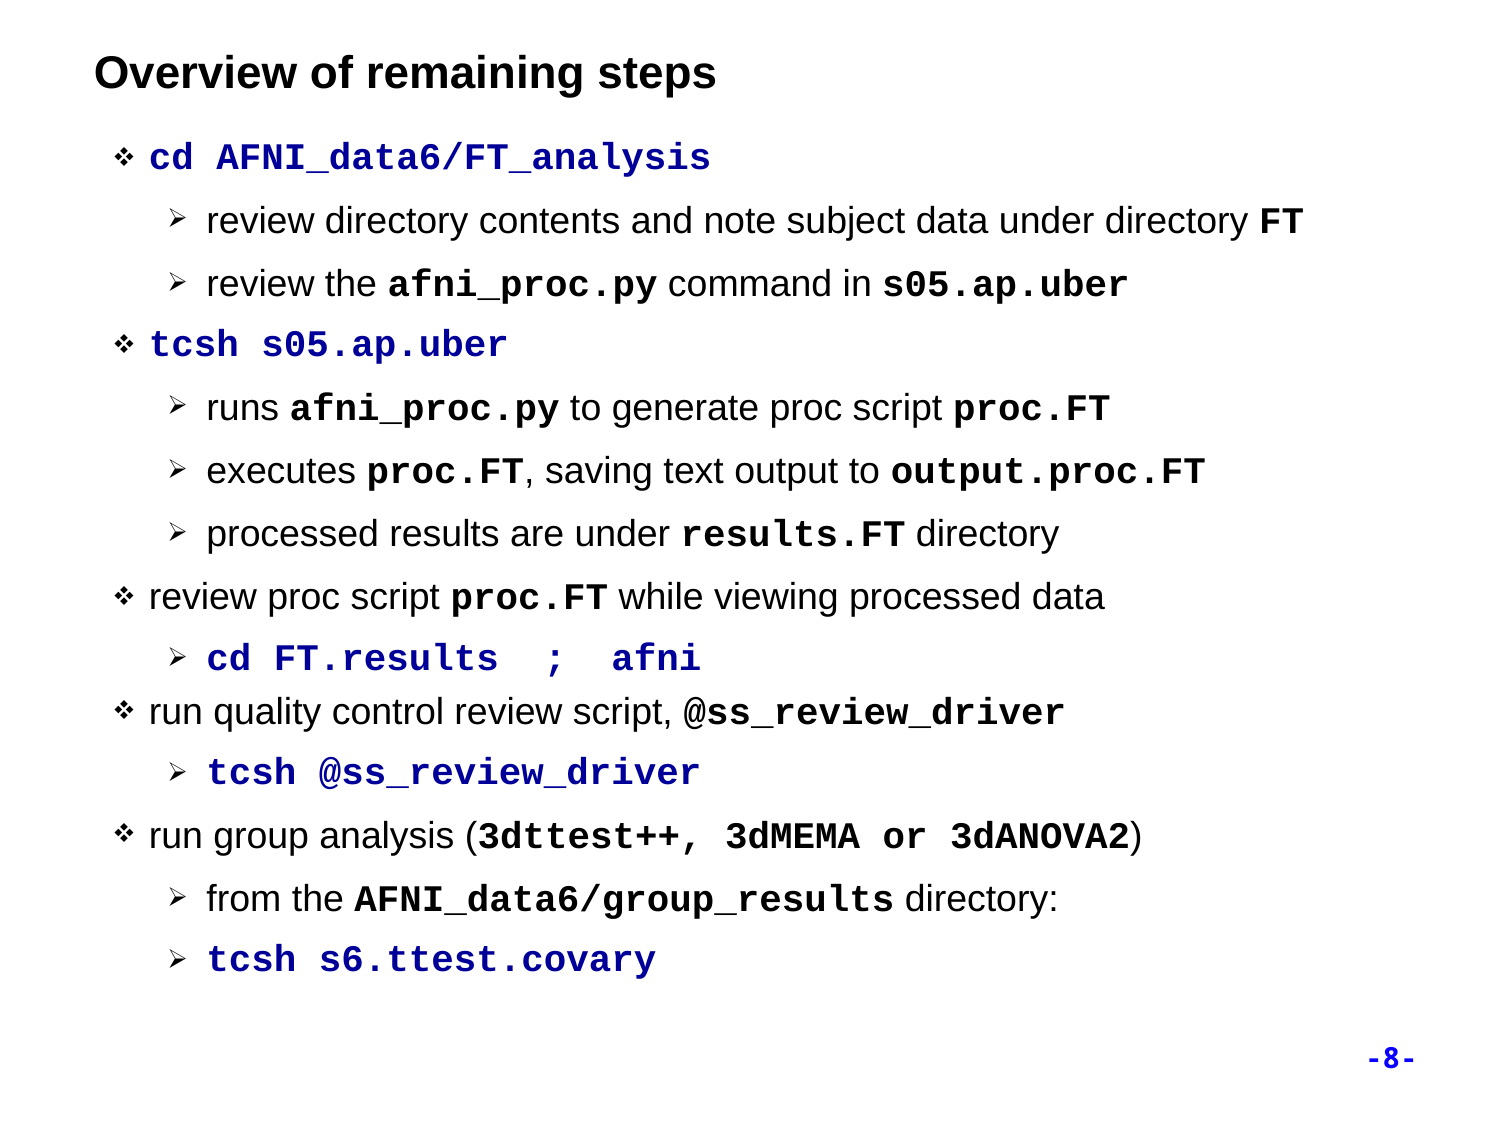

# Overview of remaining steps
cd AFNI_data6/FT_analysis
review directory contents and note subject data under directory FT
review the afni_proc.py command in s05.ap.uber
tcsh s05.ap.uber
runs afni_proc.py to generate proc script proc.FT
executes proc.FT, saving text output to output.proc.FT
processed results are under results.FT directory
review proc script proc.FT while viewing processed data
cd FT.results ; afni
run quality control review script, @ss_review_driver
tcsh @ss_review_driver
run group analysis (3dttest++, 3dMEMA or 3dANOVA2)
from the AFNI_data6/group_results directory:
tcsh s6.ttest.covary